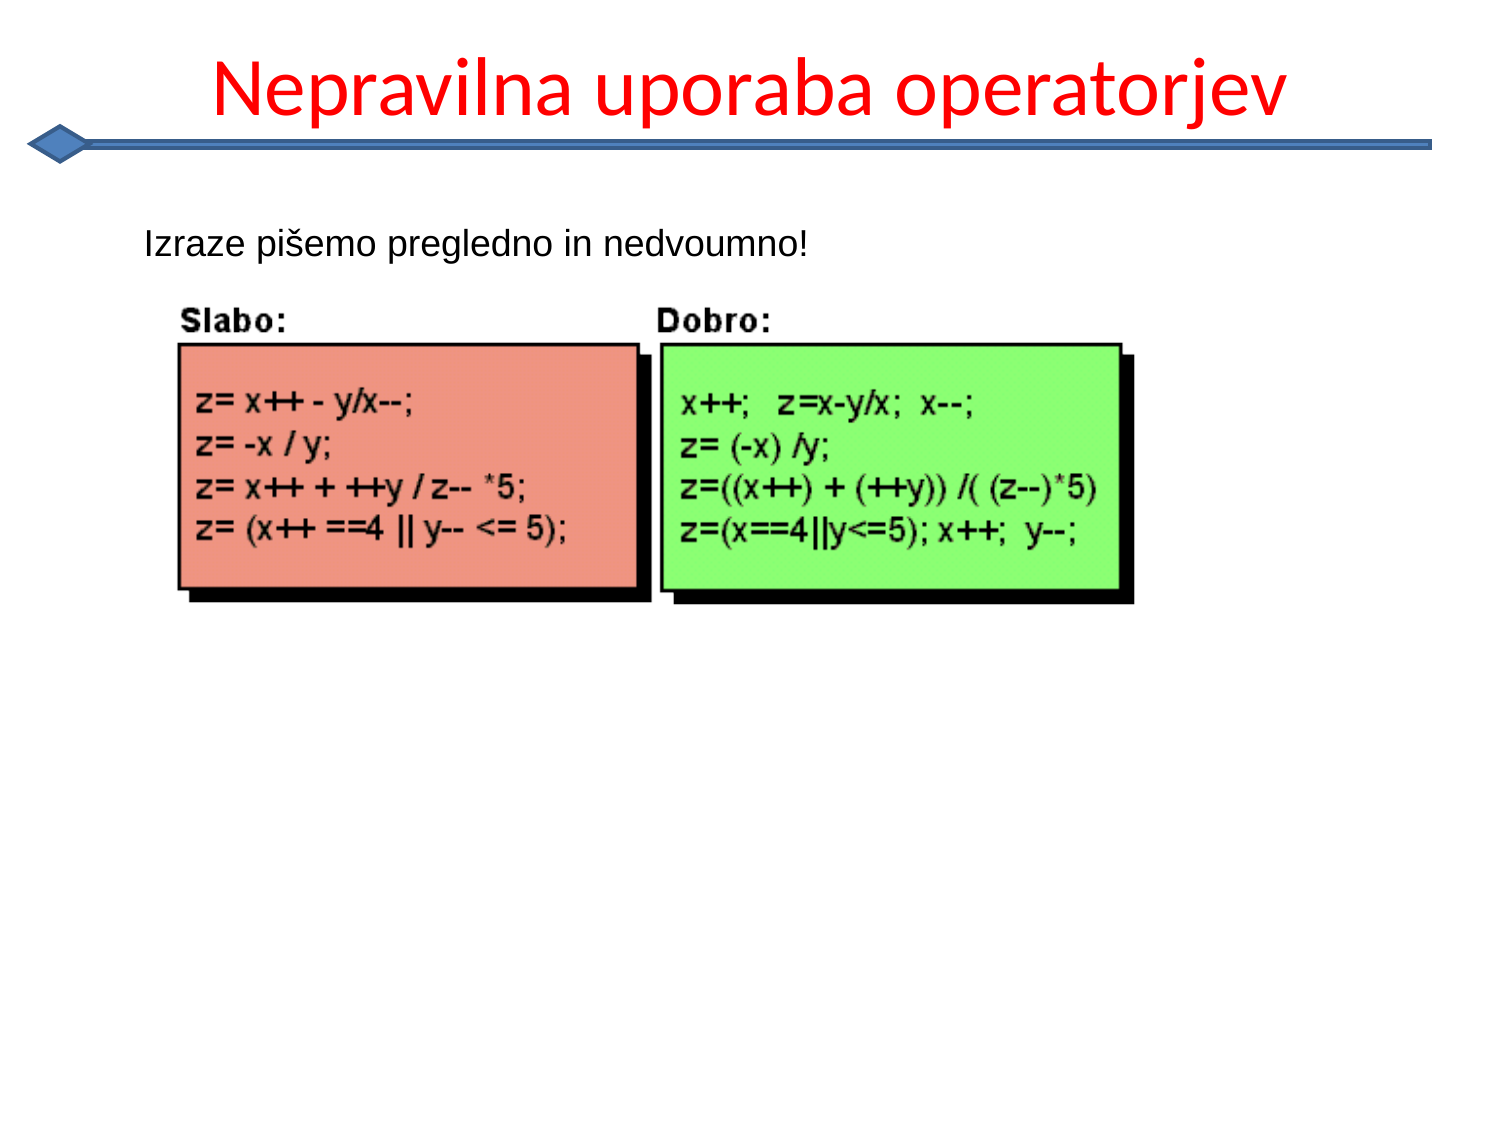

# Nepravilna uporaba operatorjev
Izraze pišemo pregledno in nedvoumno!